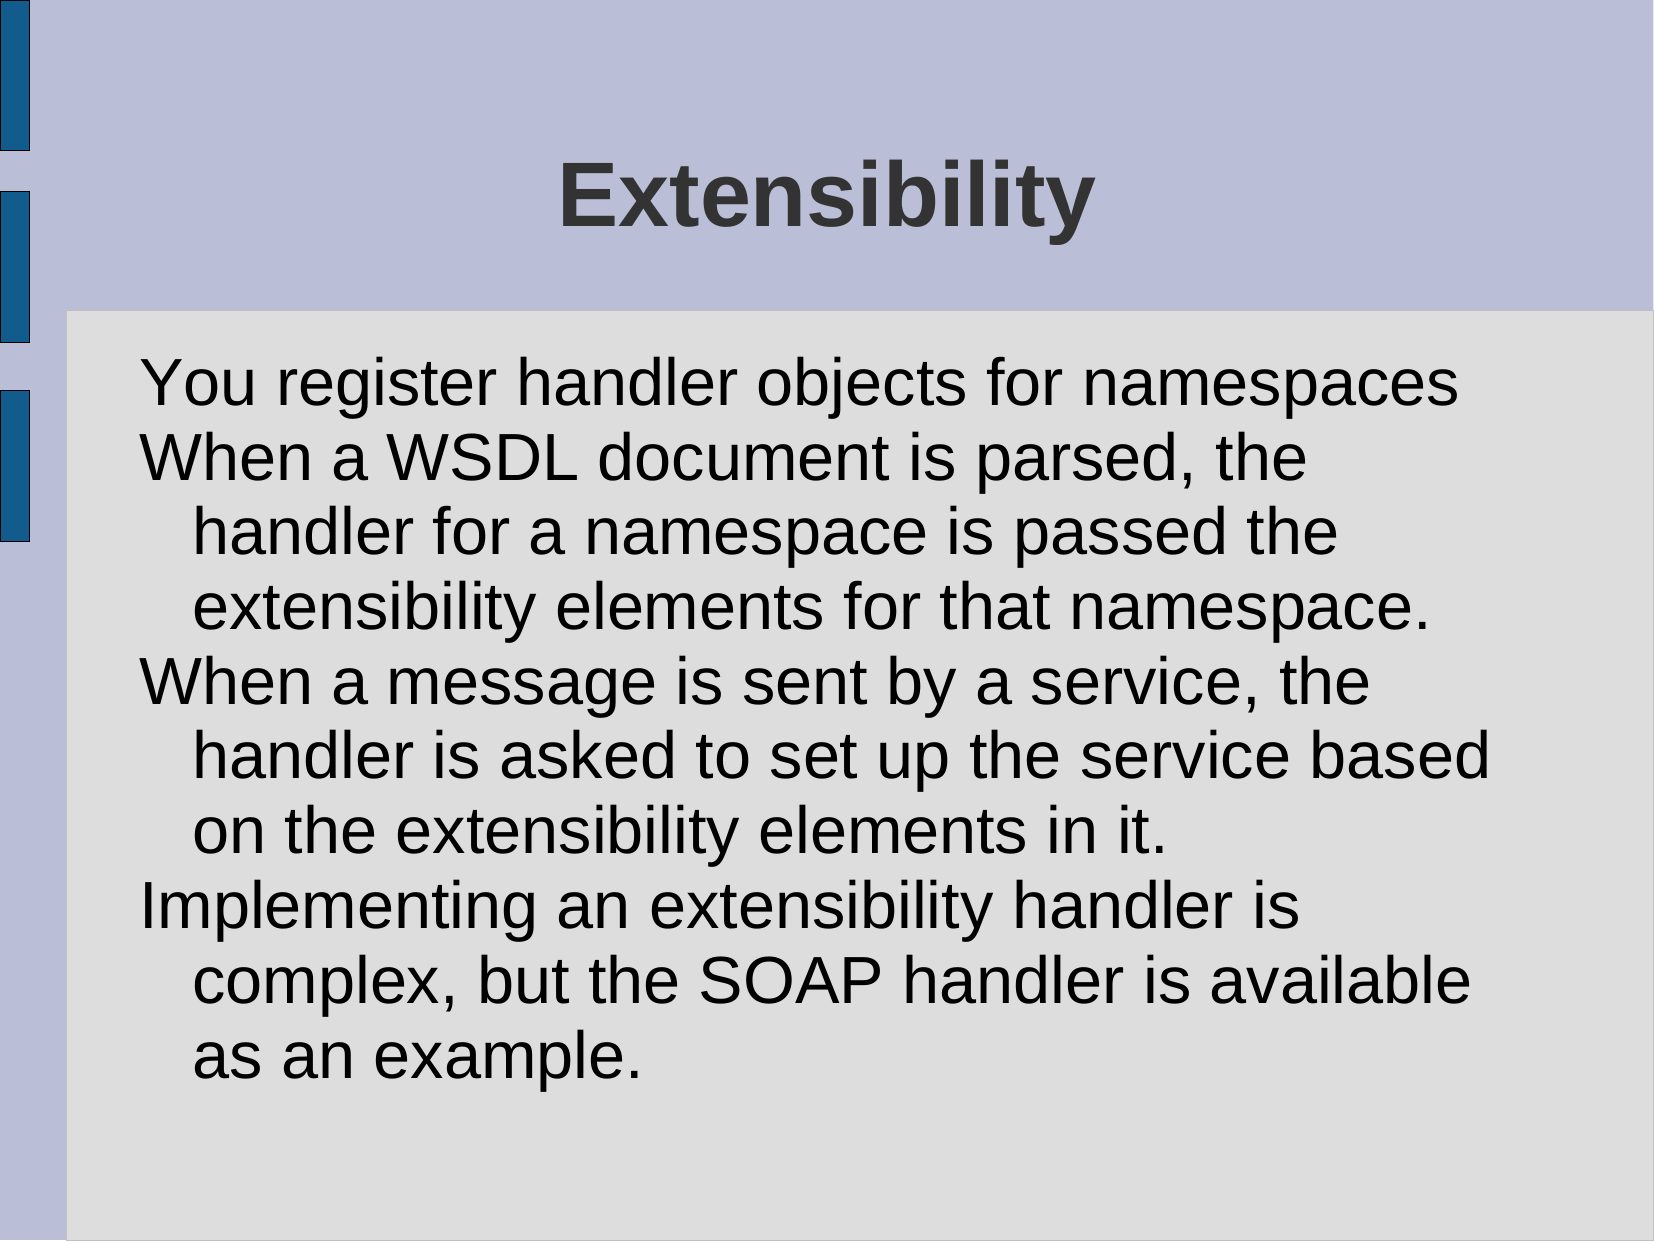

# Extensibility
You register handler objects for namespaces
When a WSDL document is parsed, the handler for a namespace is passed the extensibility elements for that namespace.
When a message is sent by a service, the handler is asked to set up the service based on the extensibility elements in it.
Implementing an extensibility handler is complex, but the SOAP handler is available as an example.